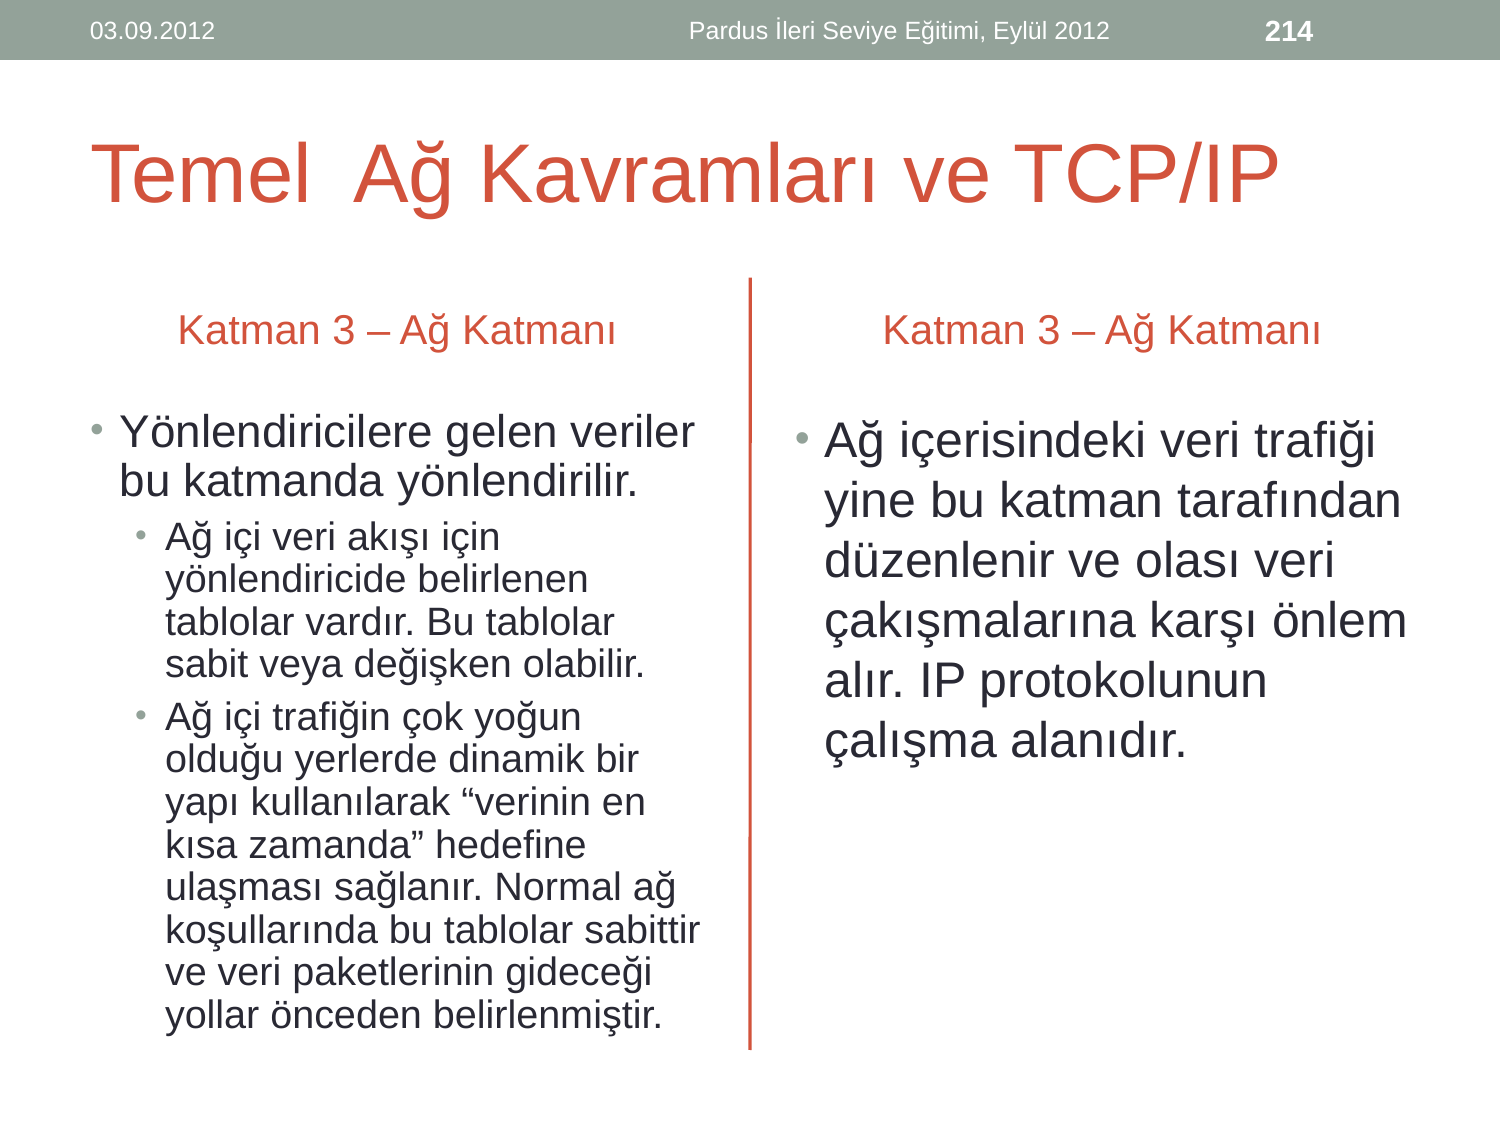

03.09.2012
Pardus İleri Seviye Eğitimi, Eylül 2012
# Temel Ağ Kavramları ve TCP/IP
Katman 3 – Ağ Katmanı
Katman 3 – Ağ Katmanı
Yönlendiricilere gelen veriler bu katmanda yönlendirilir.
Ağ içi veri akışı için yönlendiricide belirlenen tablolar vardır. Bu tablolar sabit veya değişken olabilir.
Ağ içi trafiğin çok yoğun olduğu yerlerde dinamik bir yapı kullanılarak “verinin en kısa zamanda” hedefine ulaşması sağlanır. Normal ağ koşullarında bu tablolar sabittir ve veri paketlerinin gideceği yollar önceden belirlenmiştir.
Ağ içerisindeki veri trafiği yine bu katman tarafından düzenlenir ve olası veri çakışmalarına karşı önlem alır. IP protokolunun çalışma alanıdır.